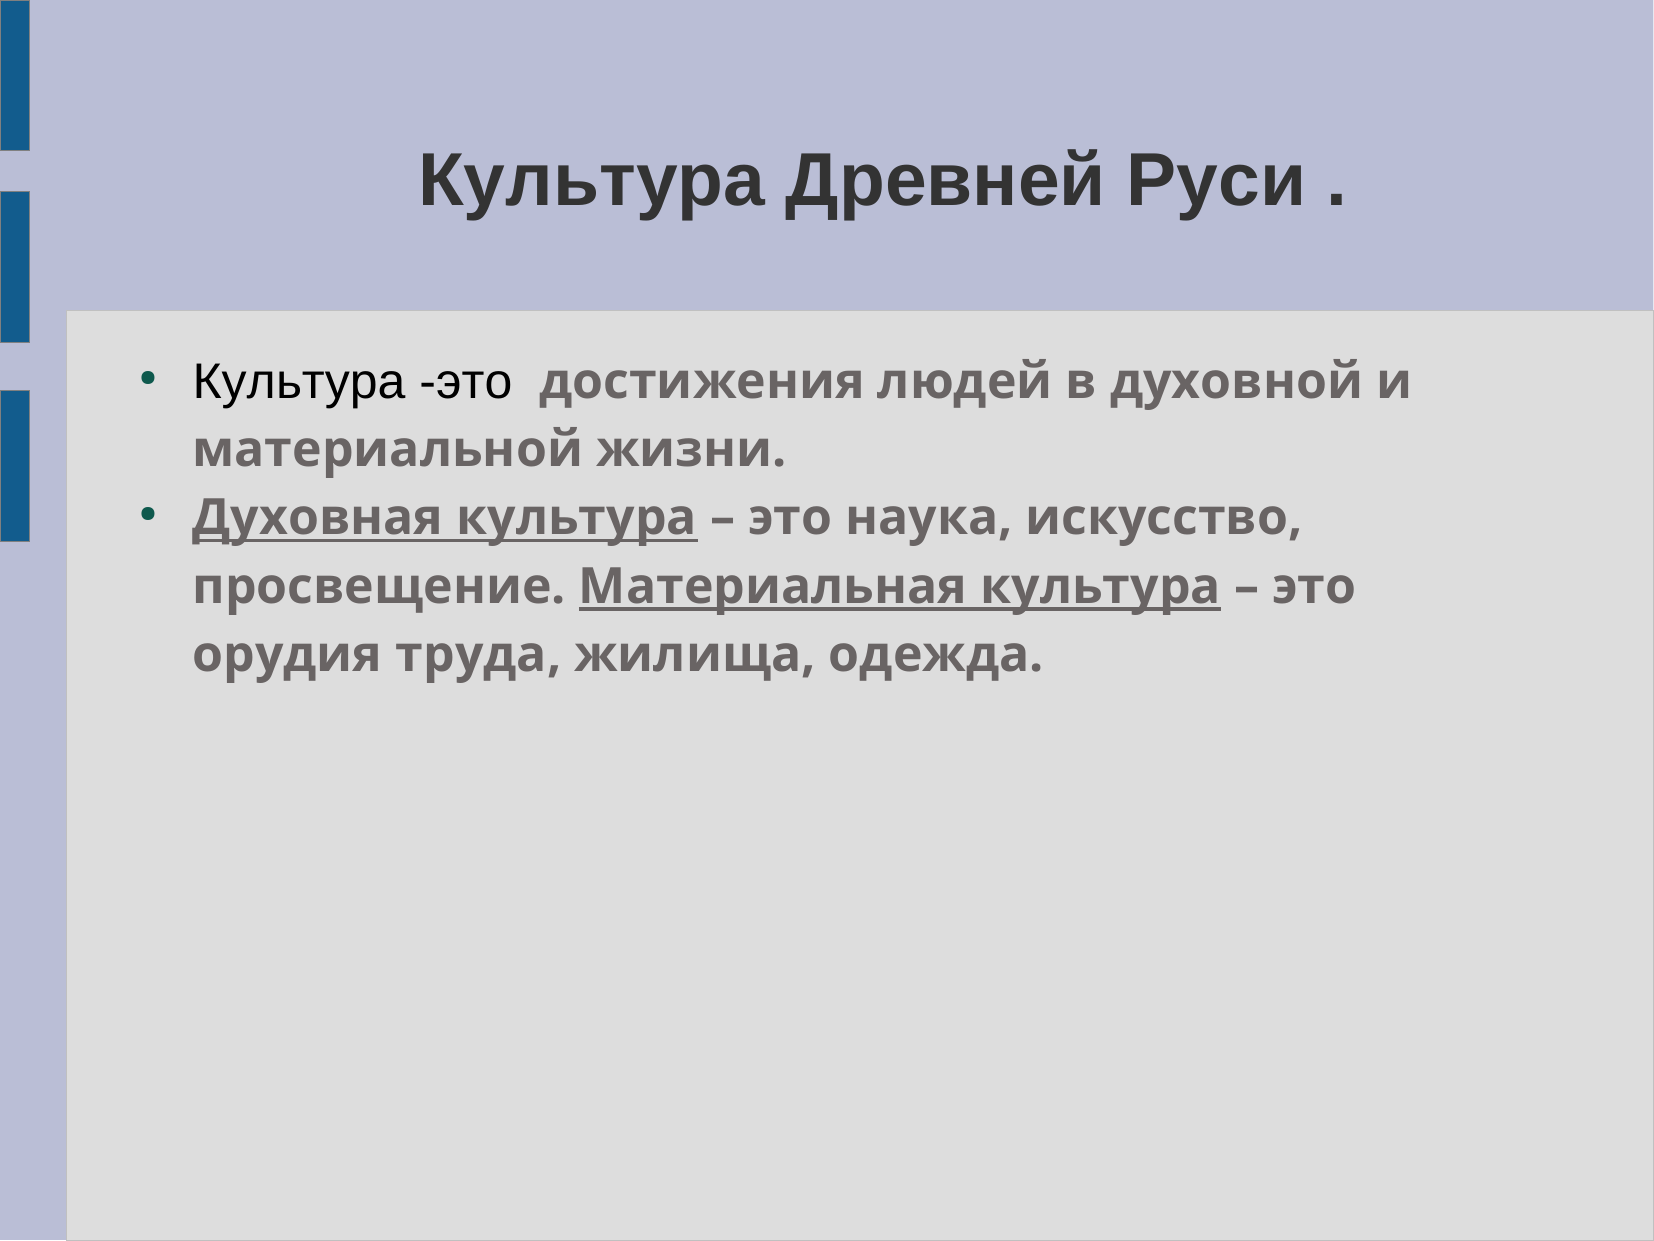

# Культура Древней Руси .
Культура -это достижения людей в духовной и материальной жизни.
Духовная культура – это наука, искусство, просвещение. Материальная культура – это орудия труда, жилища, одежда.